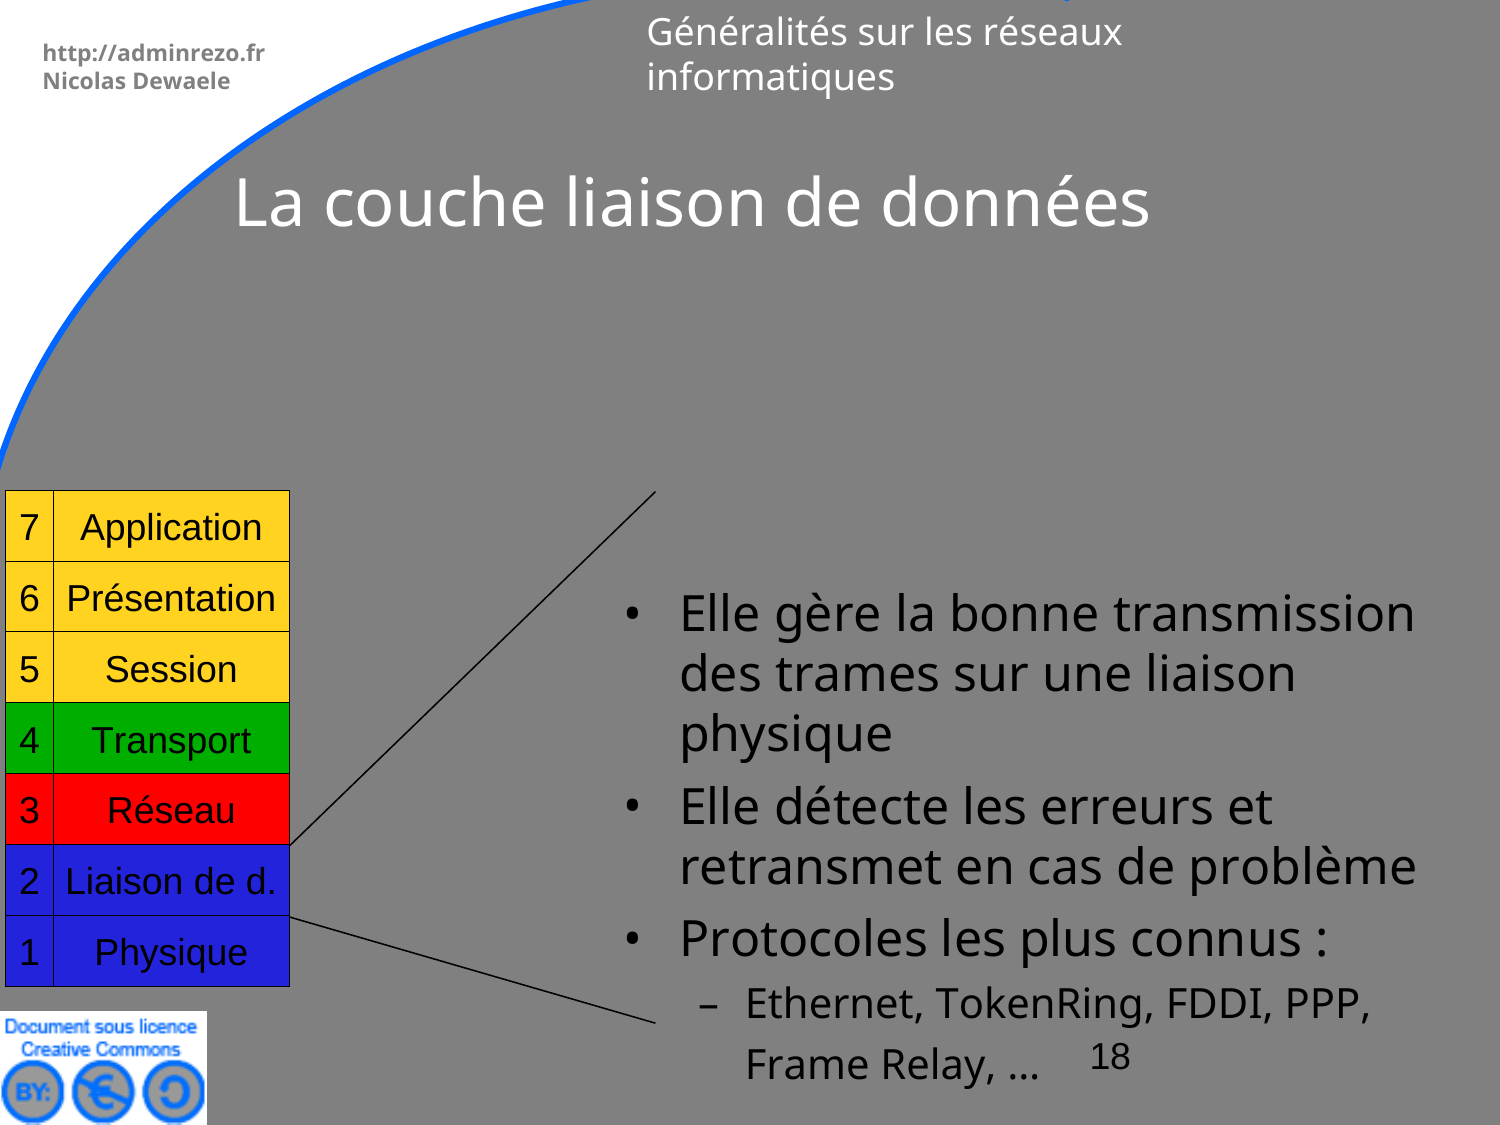

# La couche liaison de données
7
Application
6
Présentation
5
Session
4
Transport
3
Réseau
2
Liaison de d.
1
Physique
Elle gère la bonne transmission des trames sur une liaison physique
Elle détecte les erreurs et retransmet en cas de problème
Protocoles les plus connus :
Ethernet, TokenRing, FDDI, PPP,
	Frame Relay, …
18